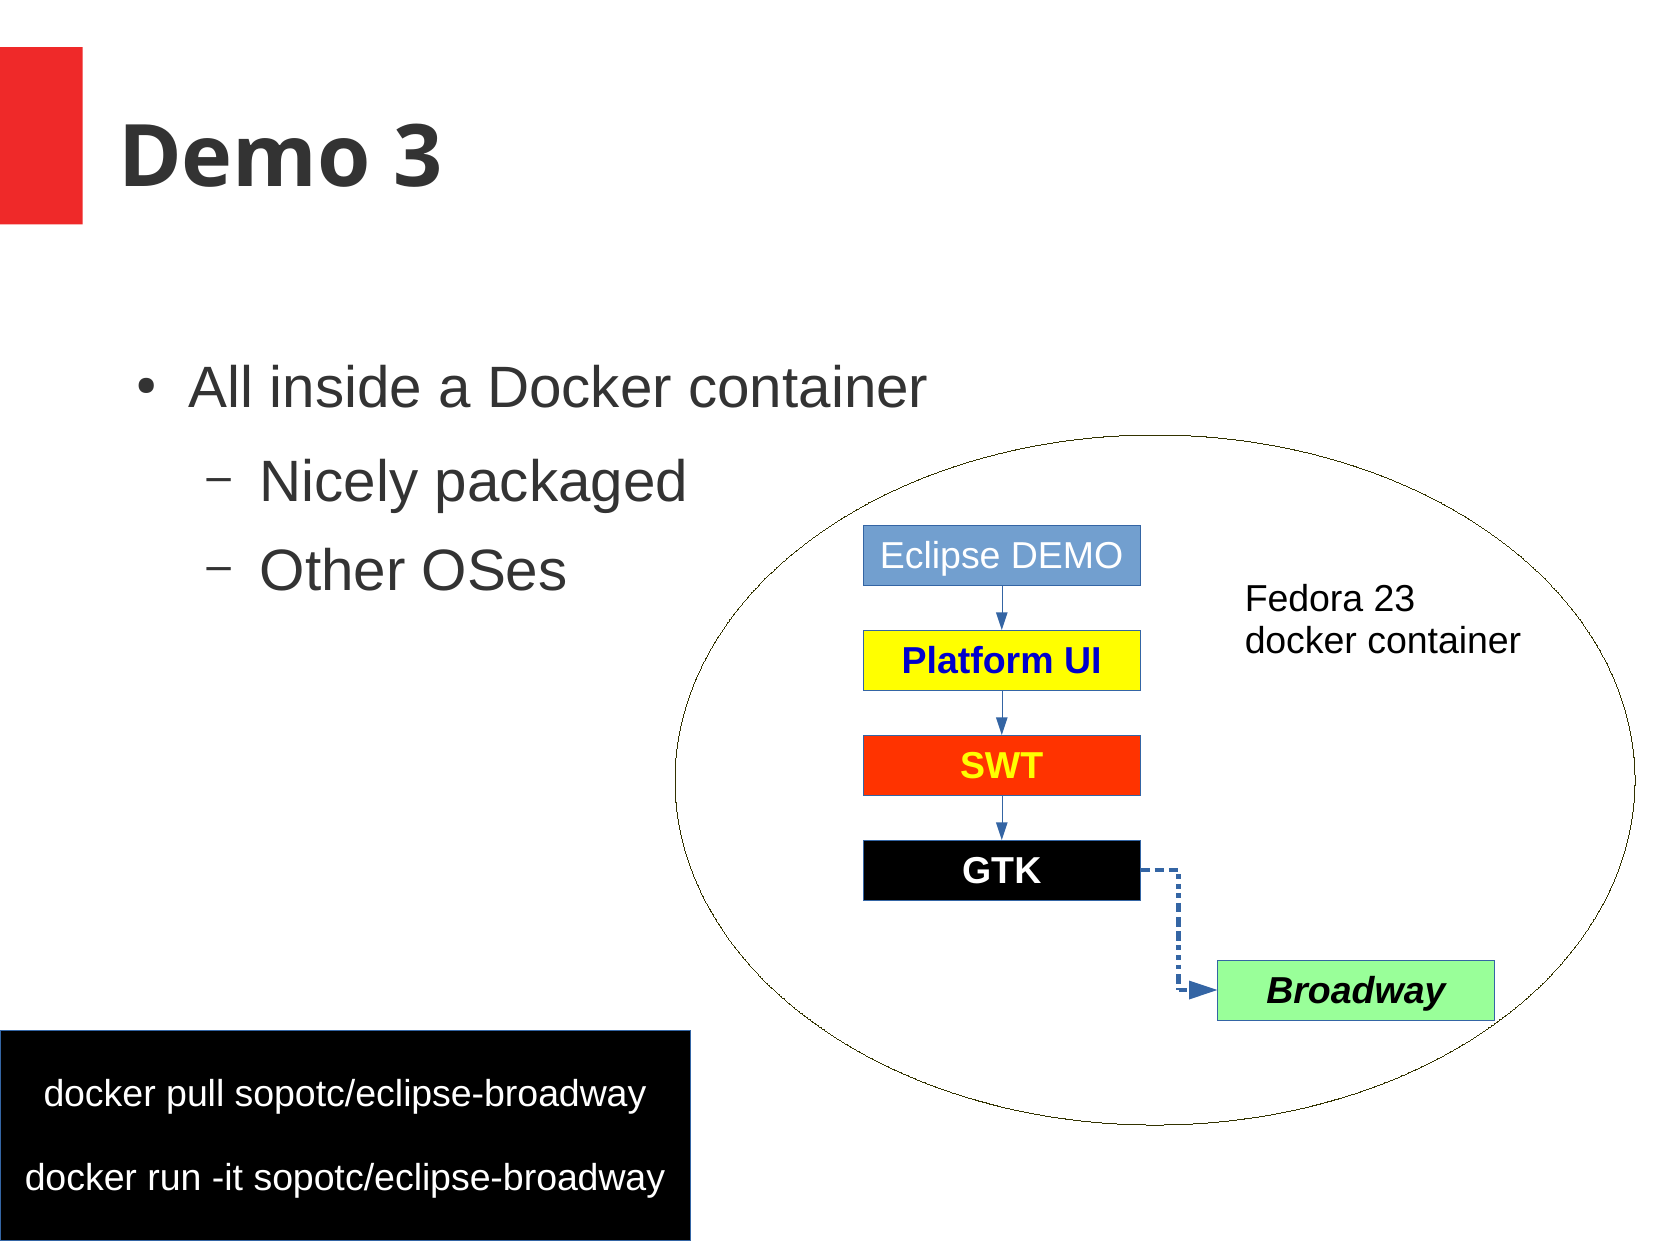

# Demo 3
All inside a Docker container
Nicely packaged
Other OSes
Eclipse DEMO
Platform UI
SWT
GTK
Broadway
Fedora 23
docker container
docker pull sopotc/eclipse-broadway
docker run -it sopotc/eclipse-broadway